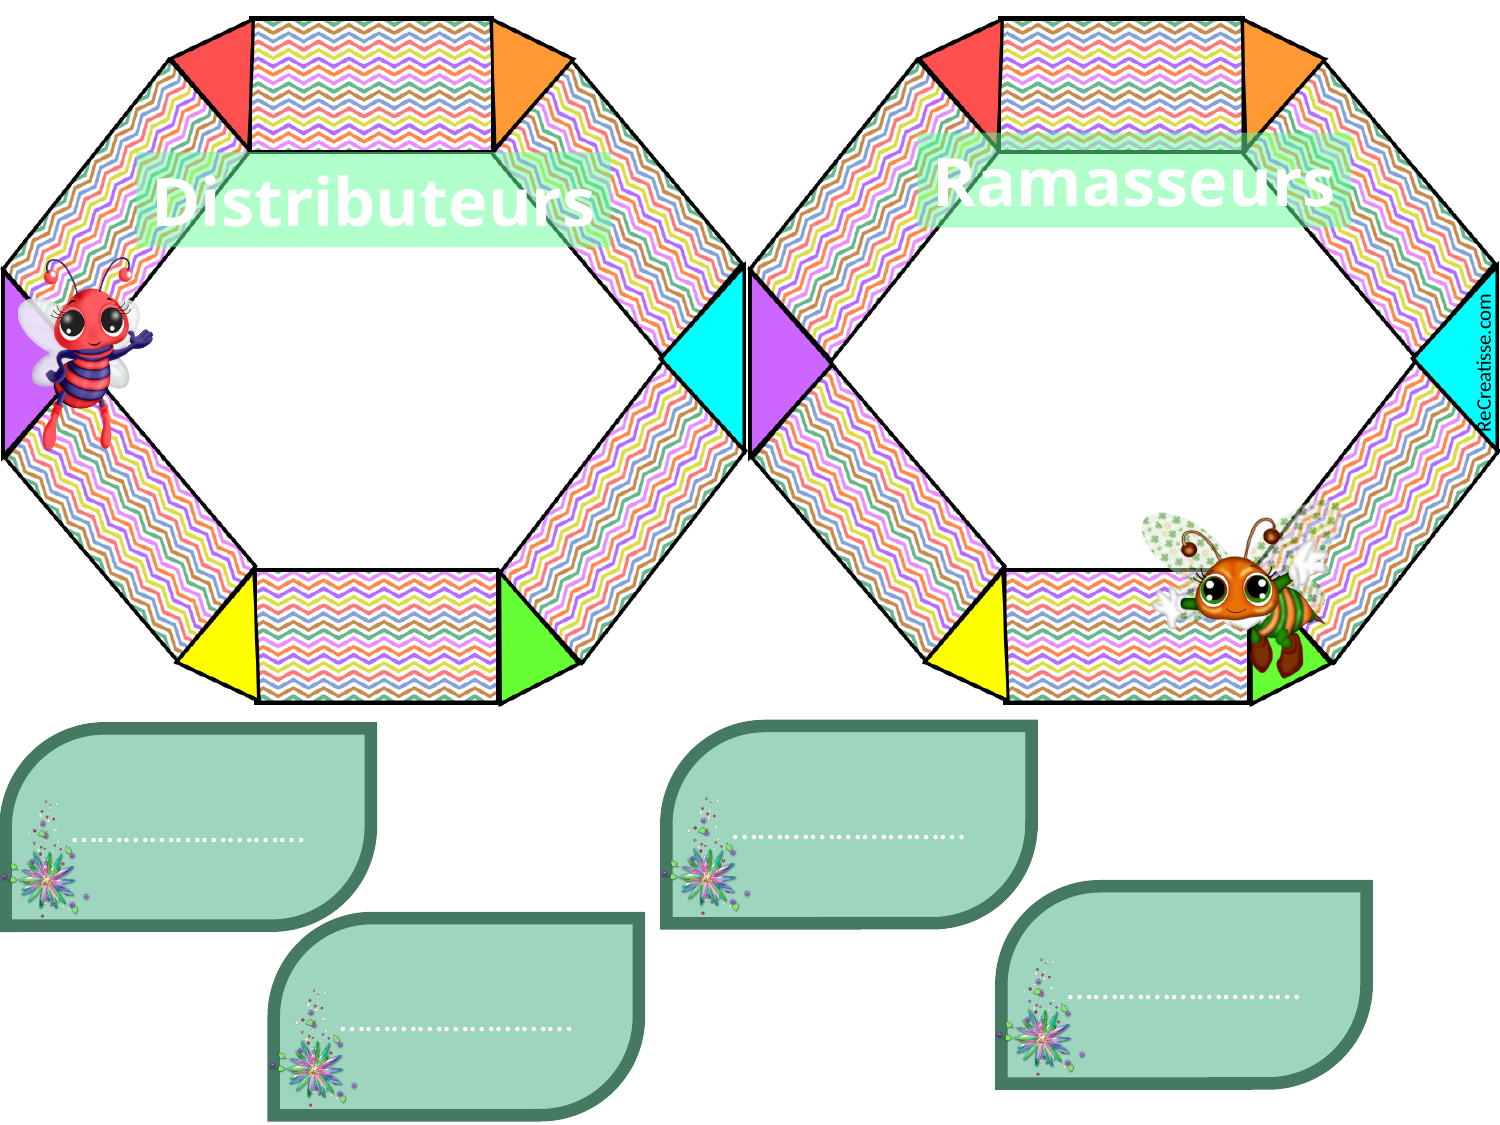

Ramasseurs
Distributeurs
ReCreatisse.com
………………………
………………………
………………………
………………………